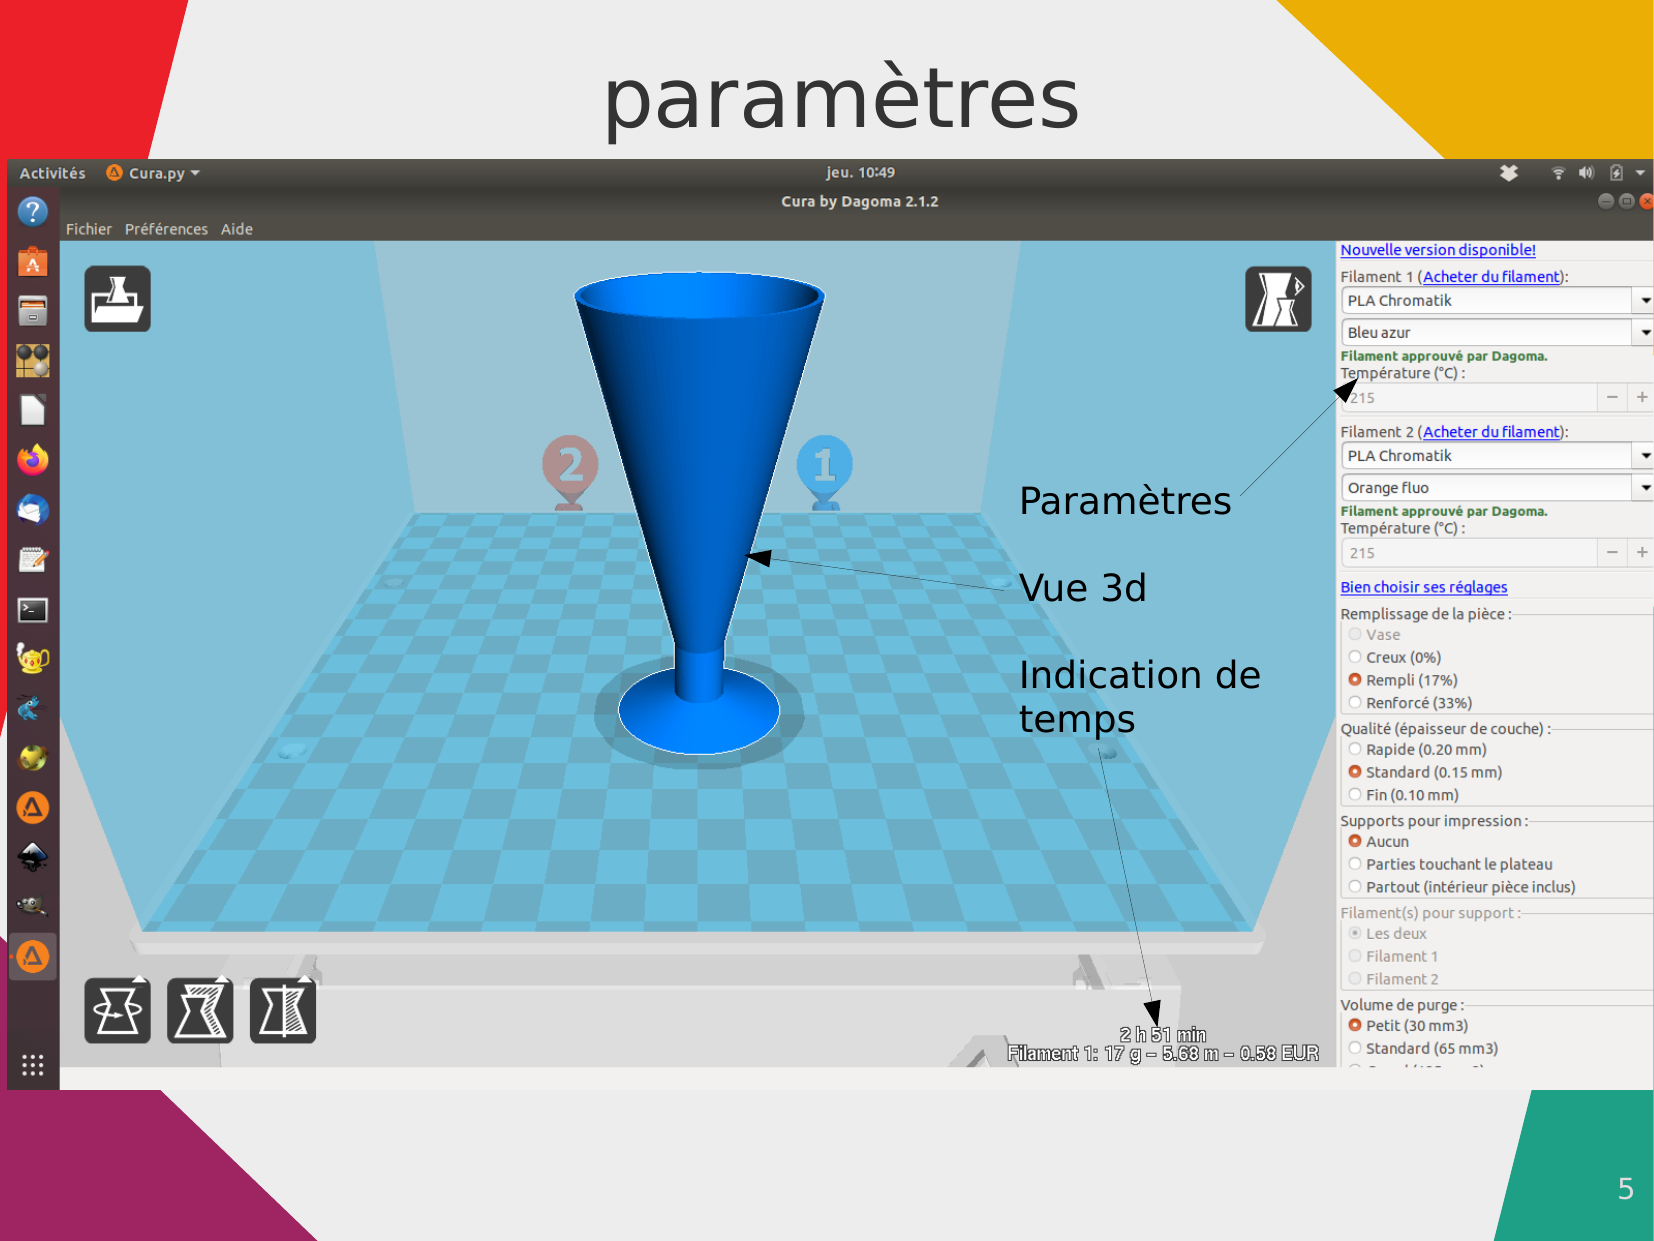

# paramètres
Paramètres
Vue 3d
Indication de temps
5